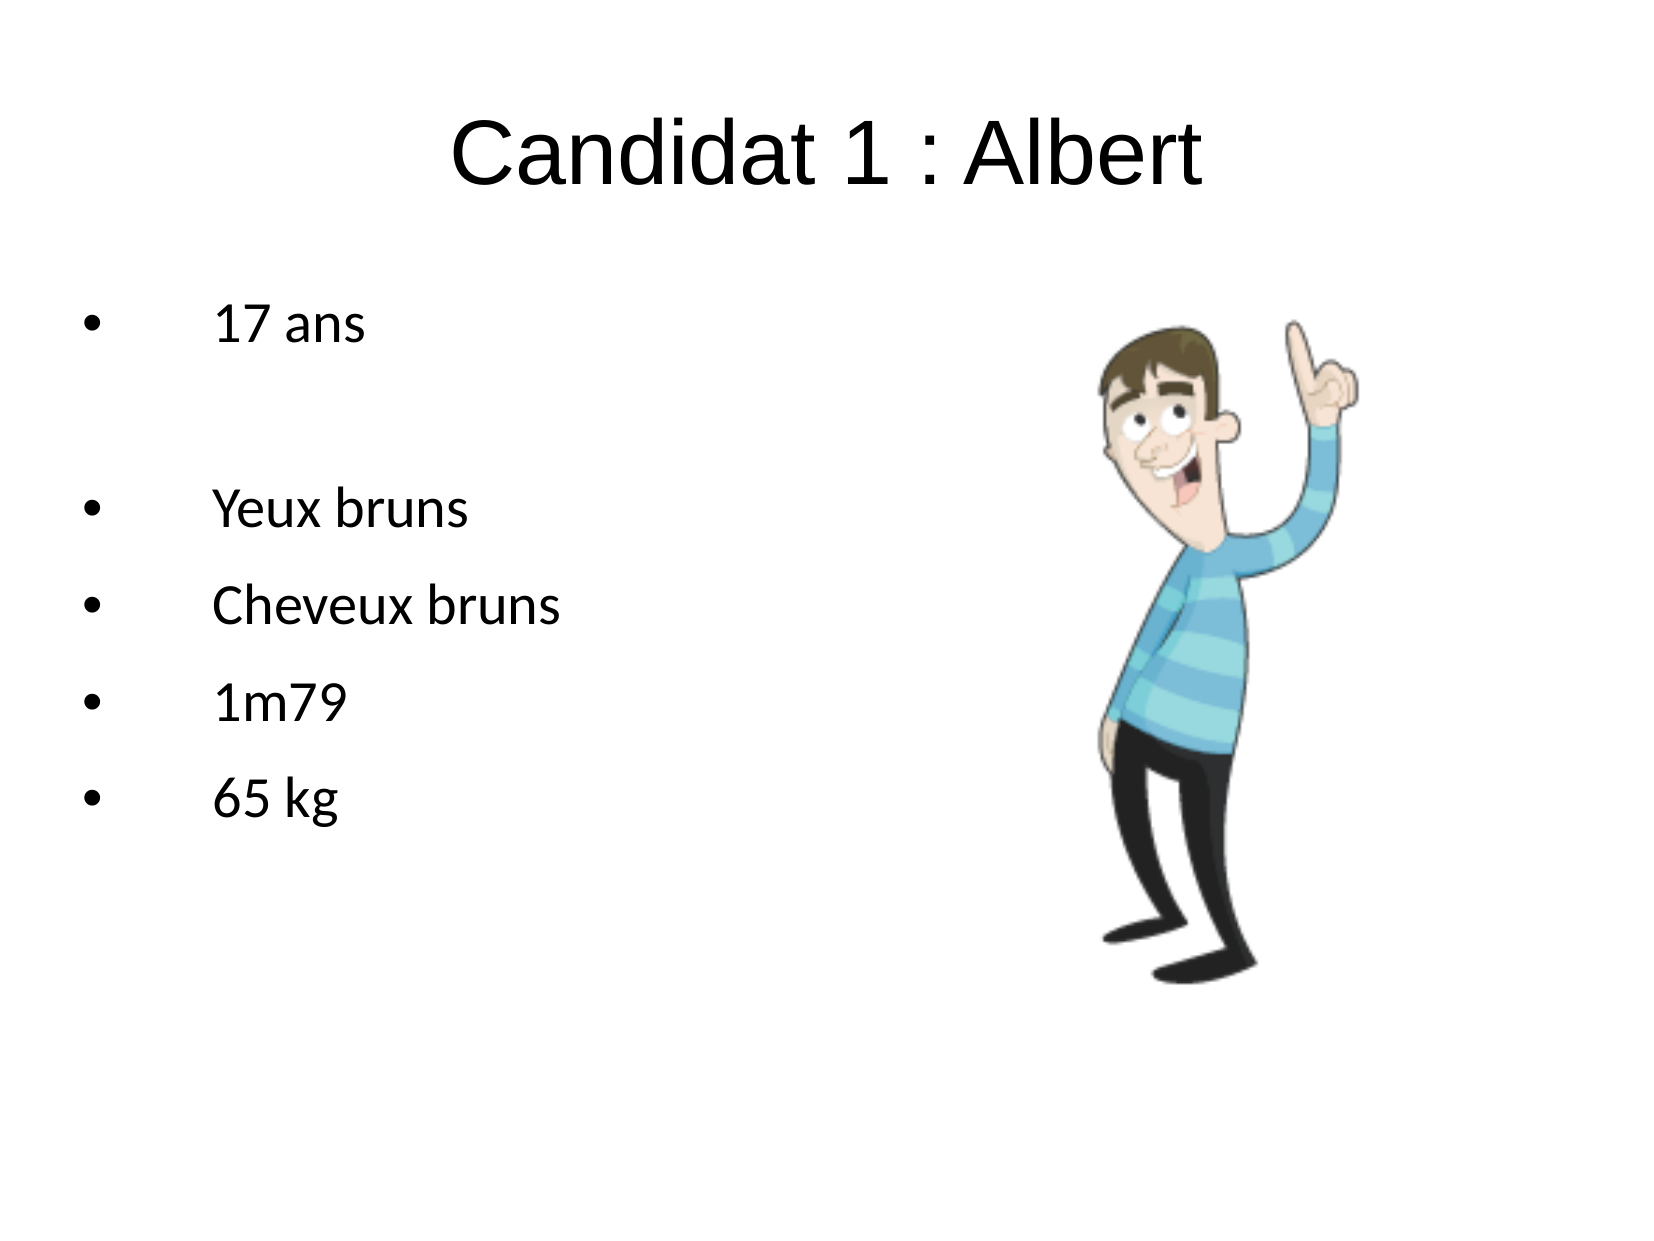

# Candidat 1 : Albert
•	17 ans
•	Yeux bruns
•	Cheveux bruns
•	1m79
•	65 kg